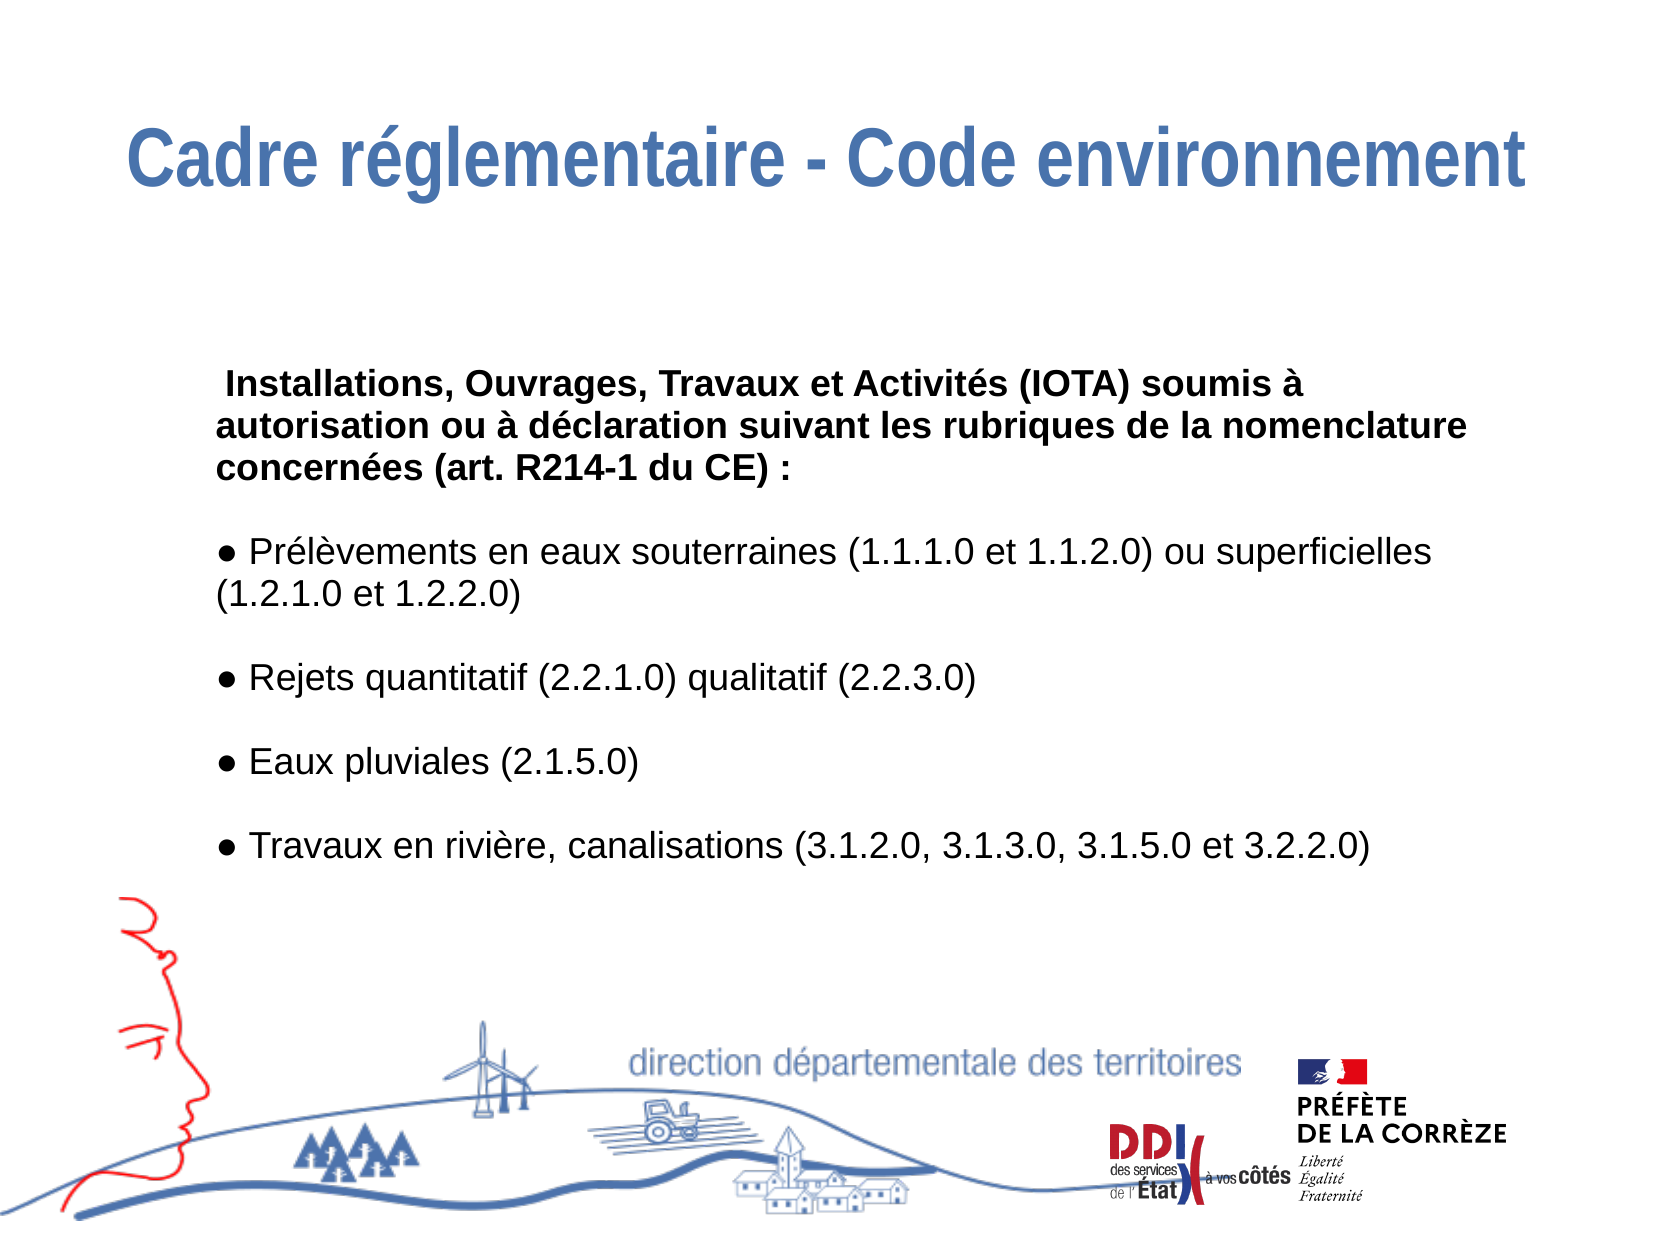

# Cadre réglementaire - Code environnement
 Installations, Ouvrages, Travaux et Activités (IOTA) soumis à
autorisation ou à déclaration suivant les rubriques de la nomenclature concernées (art. R214-1 du CE) :
● Prélèvements en eaux souterraines (1.1.1.0 et 1.1.2.0) ou superficielles (1.2.1.0 et 1.2.2.0)
● Rejets quantitatif (2.2.1.0) qualitatif (2.2.3.0)
● Eaux pluviales (2.1.5.0)
● Travaux en rivière, canalisations (3.1.2.0, 3.1.3.0, 3.1.5.0 et 3.2.2.0)